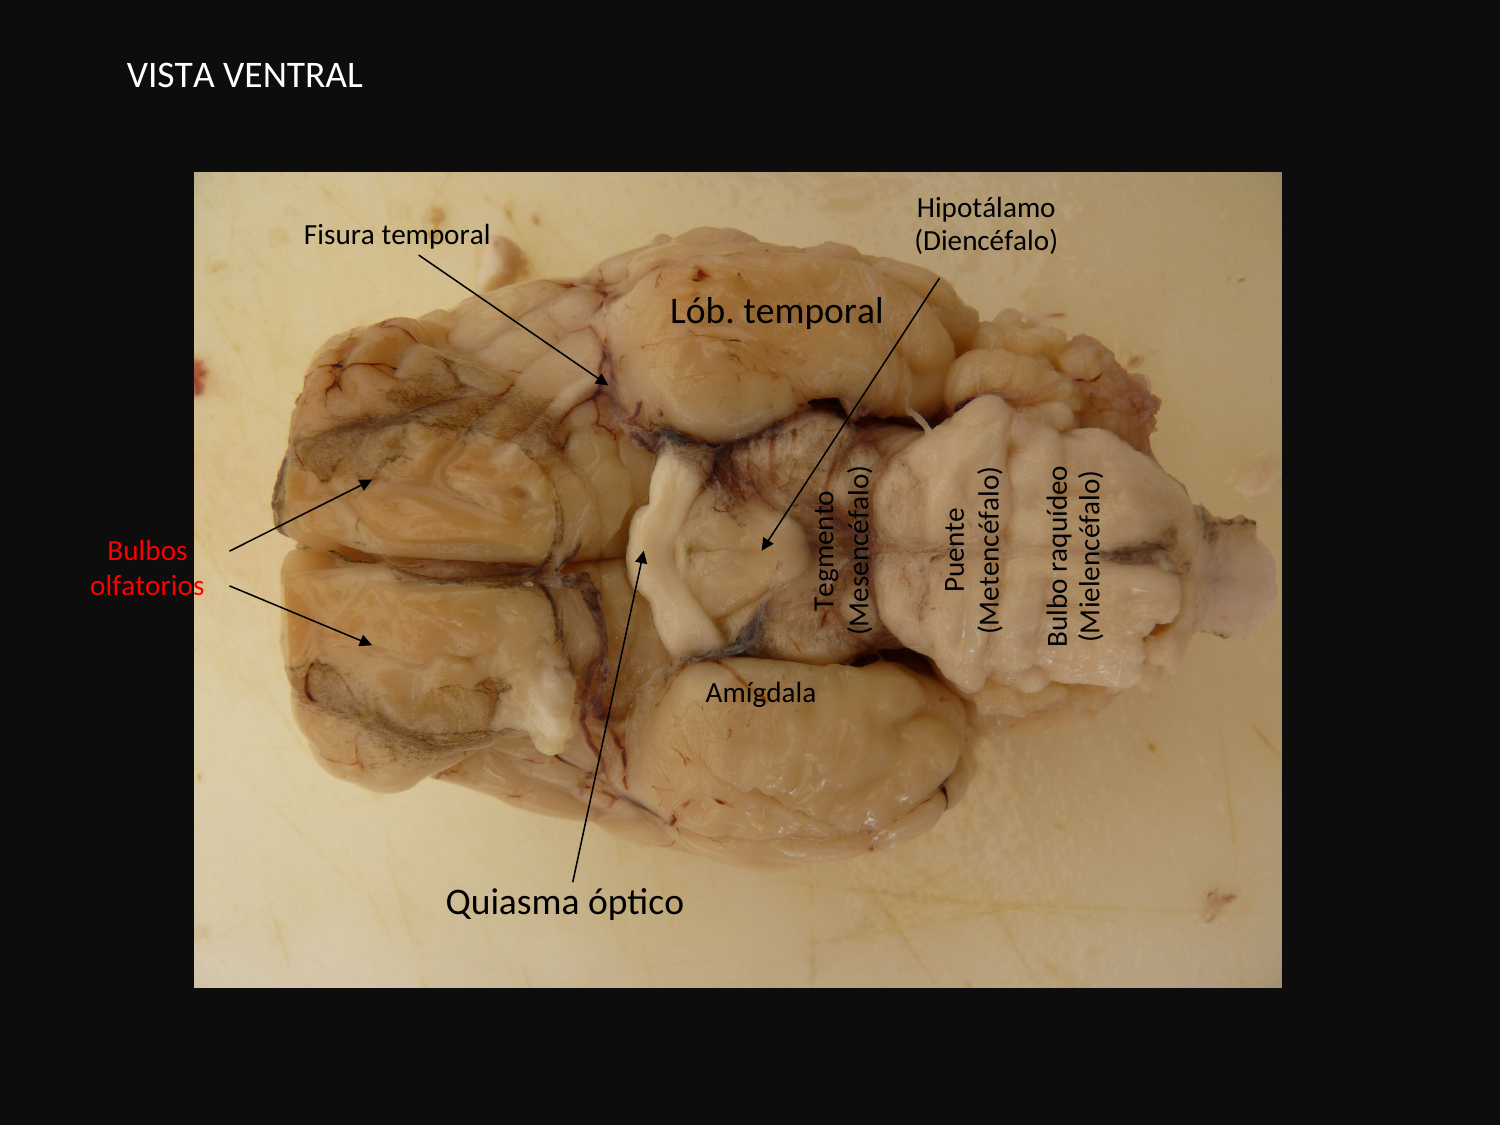

VISTA VENTRAL
Hipotálamo
(Diencéfalo)‏
Fisura temporal
Lób. temporal
Tegmento
(Mesencéfalo)‏
Puente
(Metencéfalo)
Bulbo raquídeo
(Mielencéfalo)‏
Bulbos olfatorios
Amígdala
Quiasma óptico